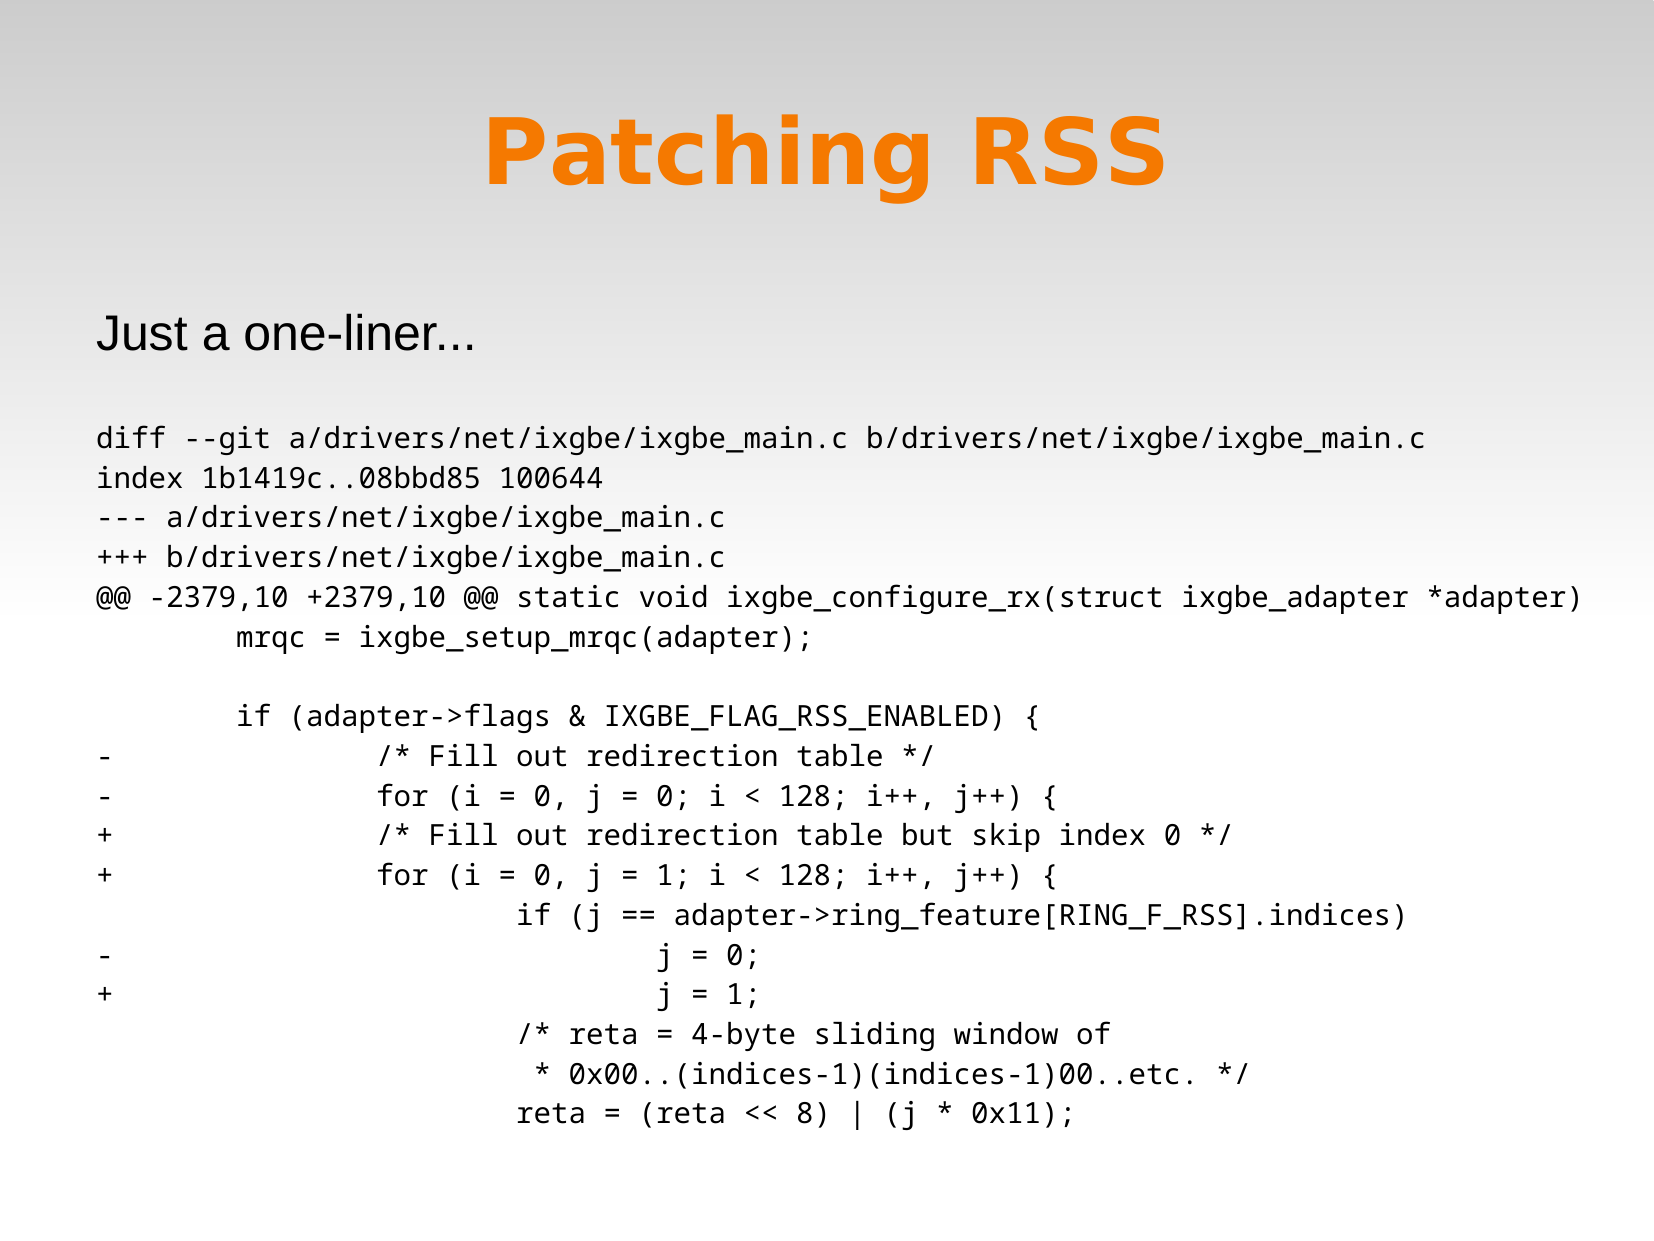

# Patching RSS
Just a one-liner...
diff --git a/drivers/net/ixgbe/ixgbe_main.c b/drivers/net/ixgbe/ixgbe_main.c
index 1b1419c..08bbd85 100644
--- a/drivers/net/ixgbe/ixgbe_main.c
+++ b/drivers/net/ixgbe/ixgbe_main.c
@@ -2379,10 +2379,10 @@ static void ixgbe_configure_rx(struct ixgbe_adapter *adapter)
 mrqc = ixgbe_setup_mrqc(adapter);
 if (adapter->flags & IXGBE_FLAG_RSS_ENABLED) {
- /* Fill out redirection table */
- for (i = 0, j = 0; i < 128; i++, j++) {
+ /* Fill out redirection table but skip index 0 */
+ for (i = 0, j = 1; i < 128; i++, j++) {
 if (j == adapter->ring_feature[RING_F_RSS].indices)
- j = 0;
+ j = 1;
 /* reta = 4-byte sliding window of
 * 0x00..(indices-1)(indices-1)00..etc. */
 reta = (reta << 8) | (j * 0x11);